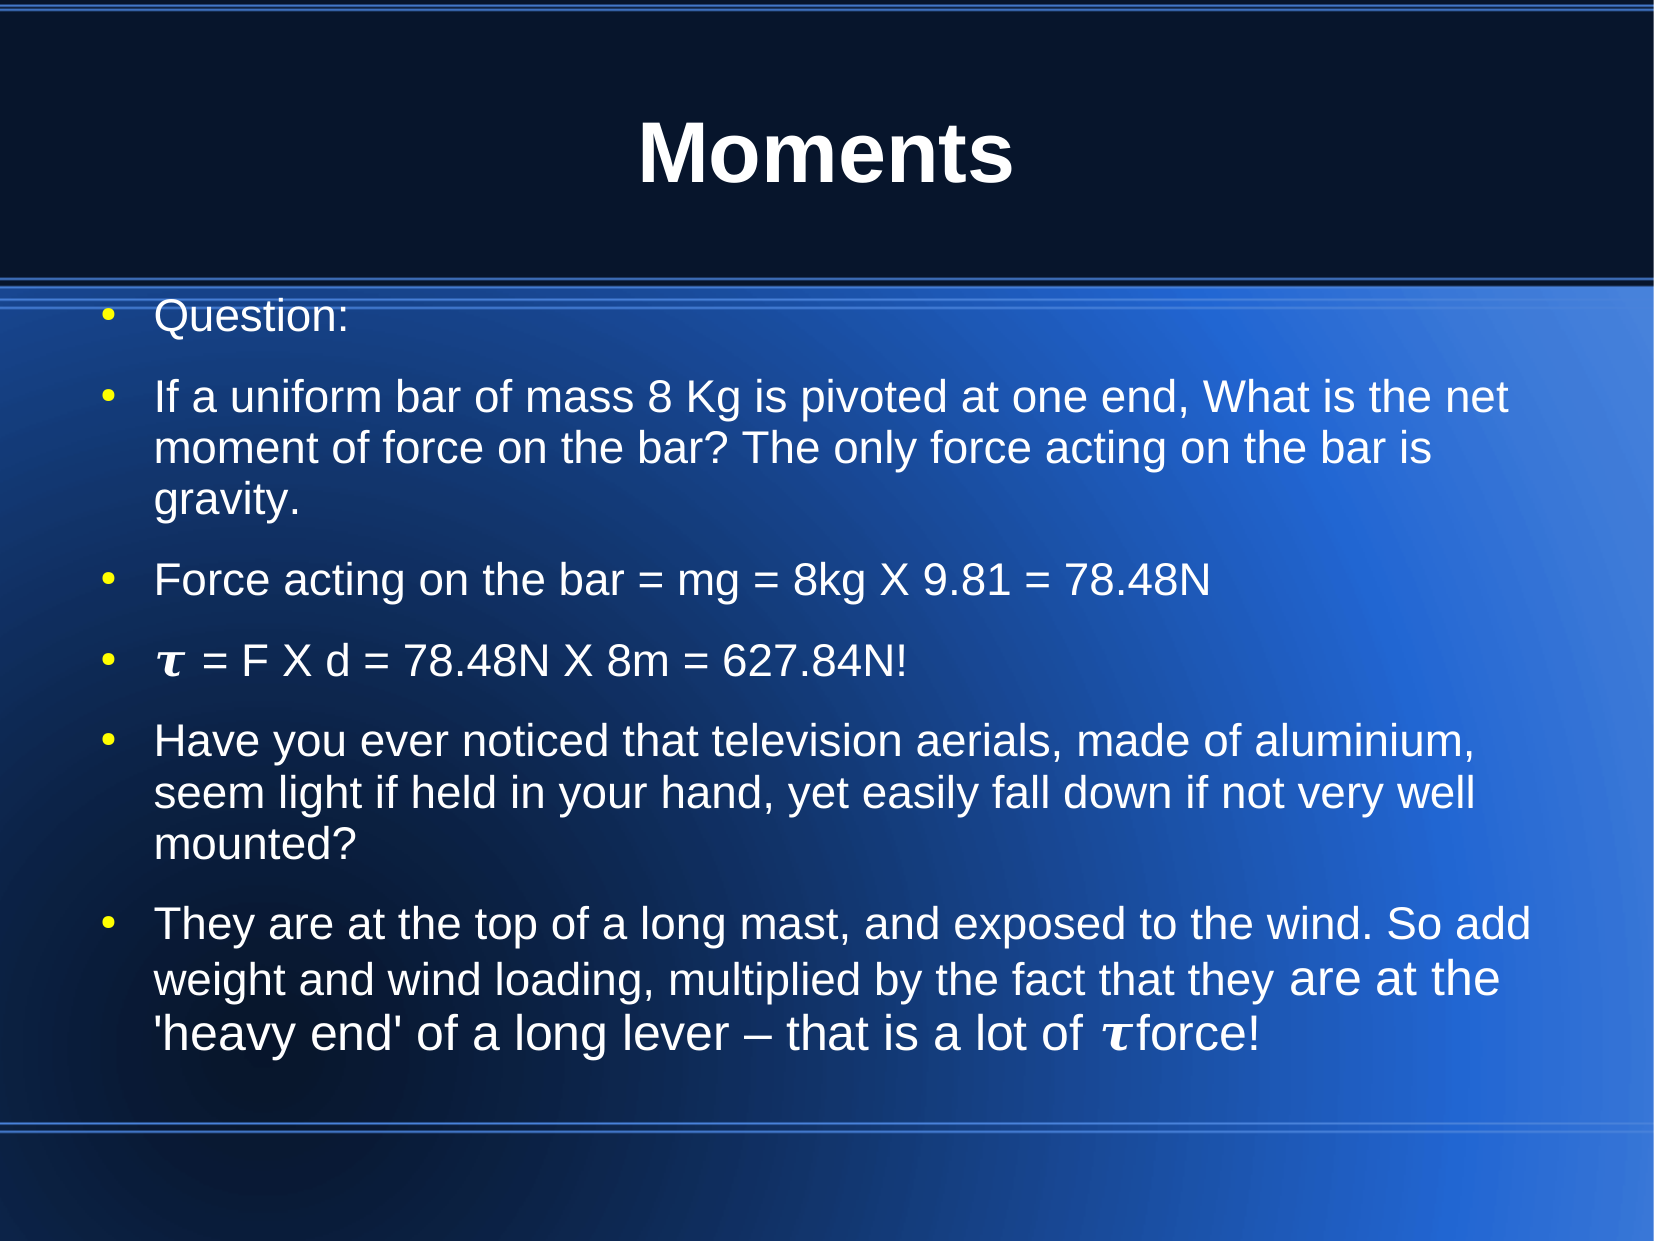

# Moments
Question:
If a uniform bar of mass 8 Kg is pivoted at one end, What is the net moment of force on the bar? The only force acting on the bar is gravity.
Force acting on the bar = mg = 8kg X 9.81 = 78.48N
𝝉 = F X d = 78.48N X 8m = 627.84N!
Have you ever noticed that television aerials, made of aluminium, seem light if held in your hand, yet easily fall down if not very well mounted?
They are at the top of a long mast, and exposed to the wind. So add weight and wind loading, multiplied by the fact that they are at the 'heavy end' of a long lever – that is a lot of 𝝉force!